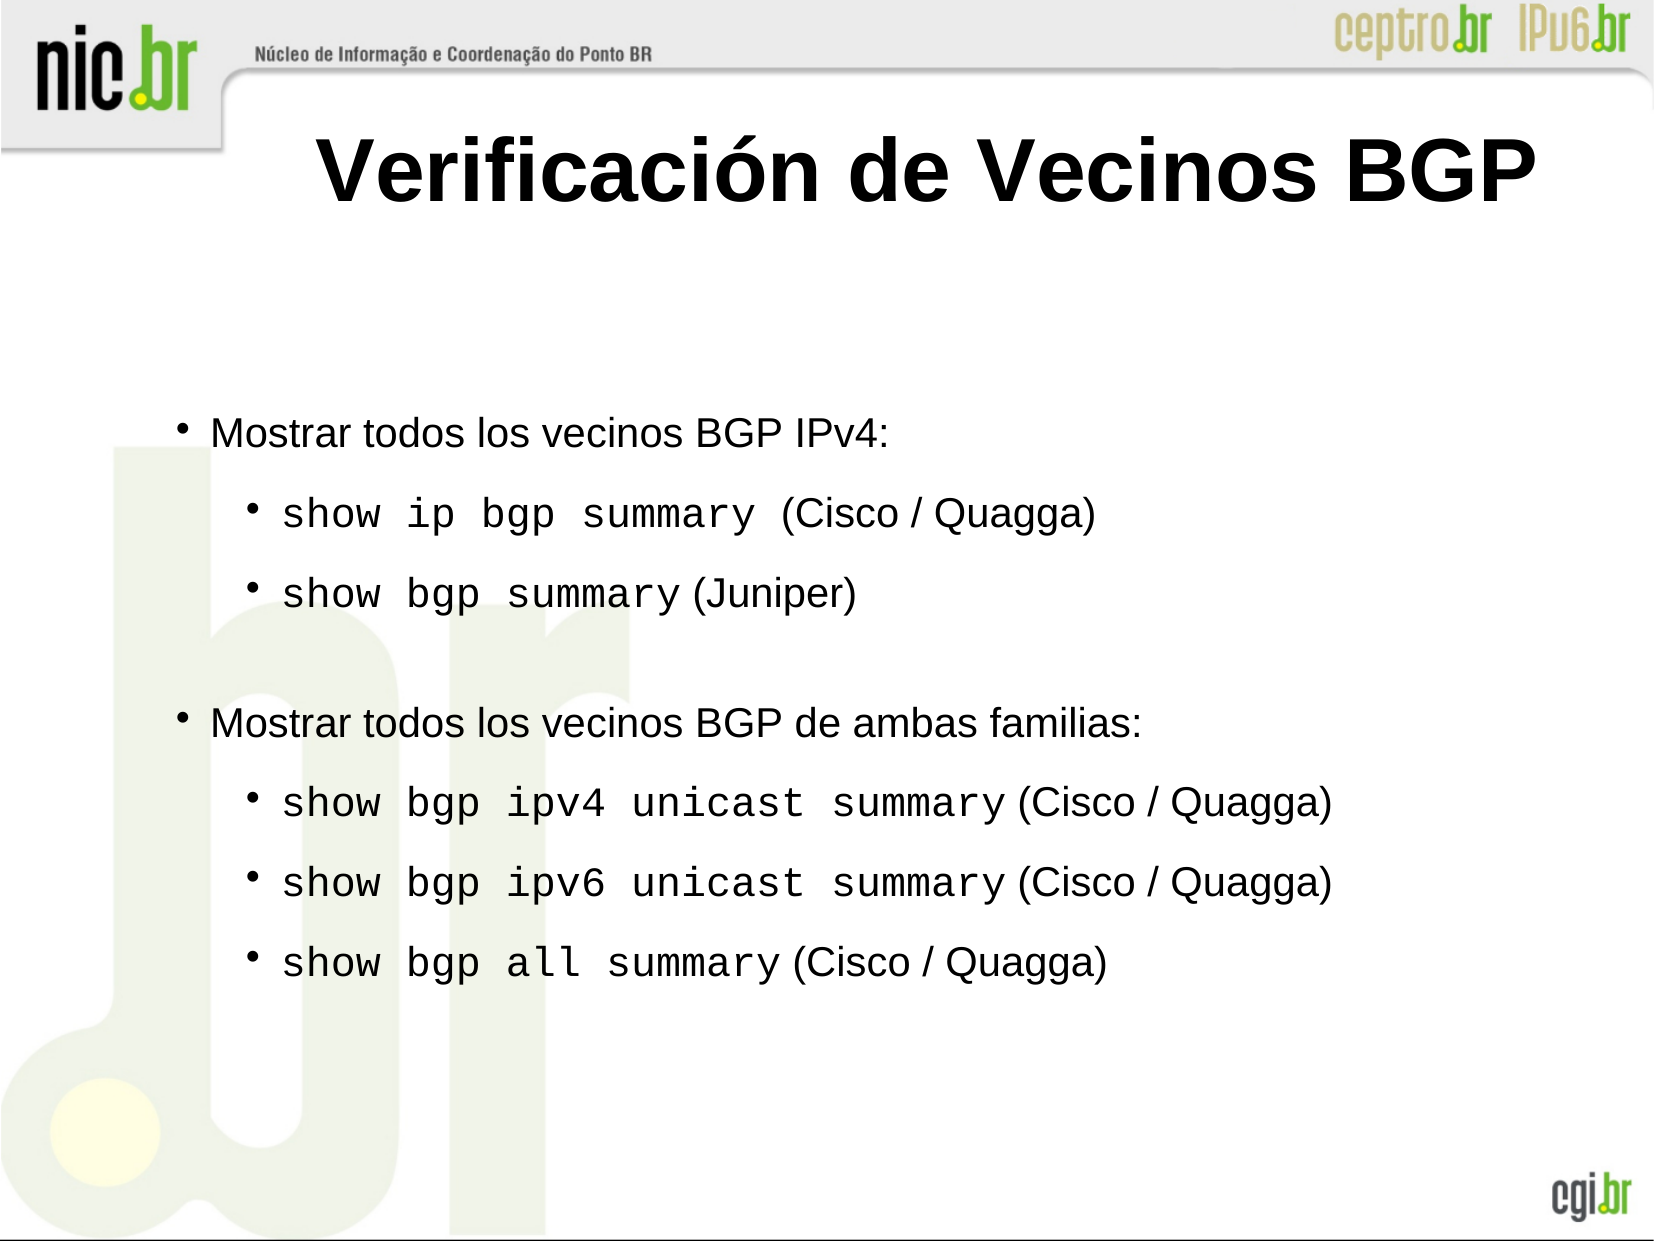

Verificación de Vecinos BGP
Mostrar todos los vecinos BGP IPv4:
show ip bgp summary (Cisco / Quagga)
show bgp summary (Juniper)
Mostrar todos los vecinos BGP de ambas familias:
show bgp ipv4 unicast summary (Cisco / Quagga)
show bgp ipv6 unicast summary (Cisco / Quagga)
show bgp all summary (Cisco / Quagga)